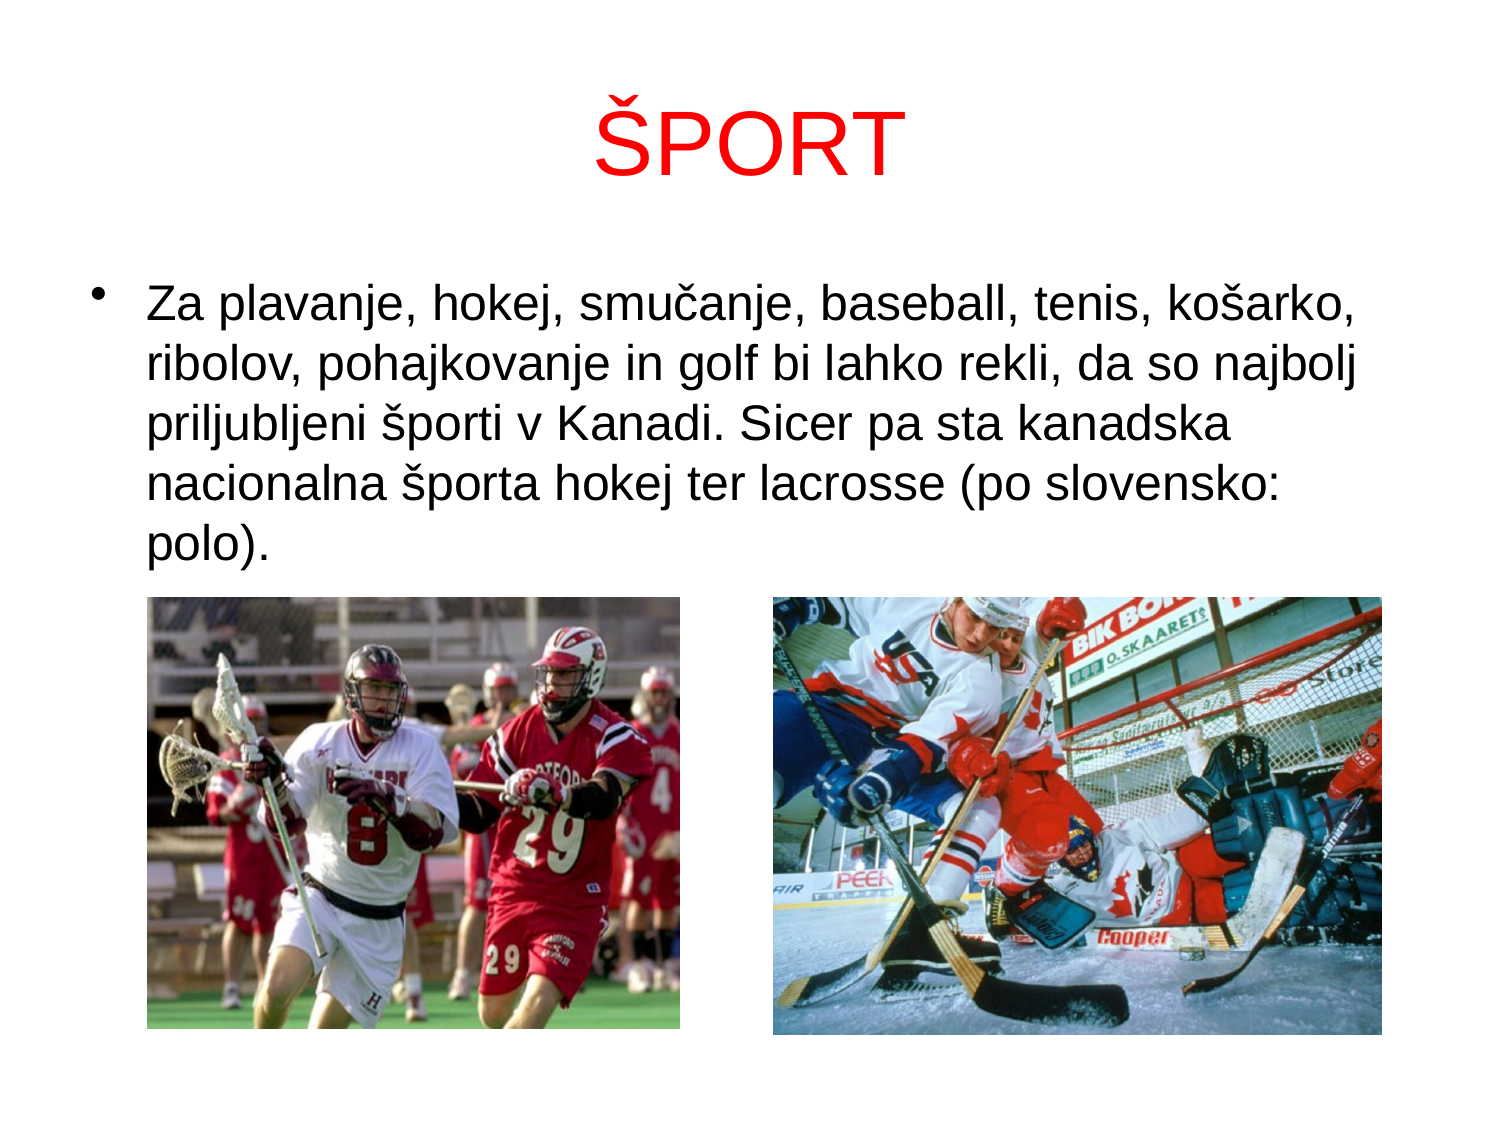

# ŠPORT
Za plavanje, hokej, smučanje, baseball, tenis, košarko, ribolov, pohajkovanje in golf bi lahko rekli, da so najbolj priljubljeni športi v Kanadi. Sicer pa sta kanadska nacionalna športa hokej ter lacrosse (po slovensko: polo).